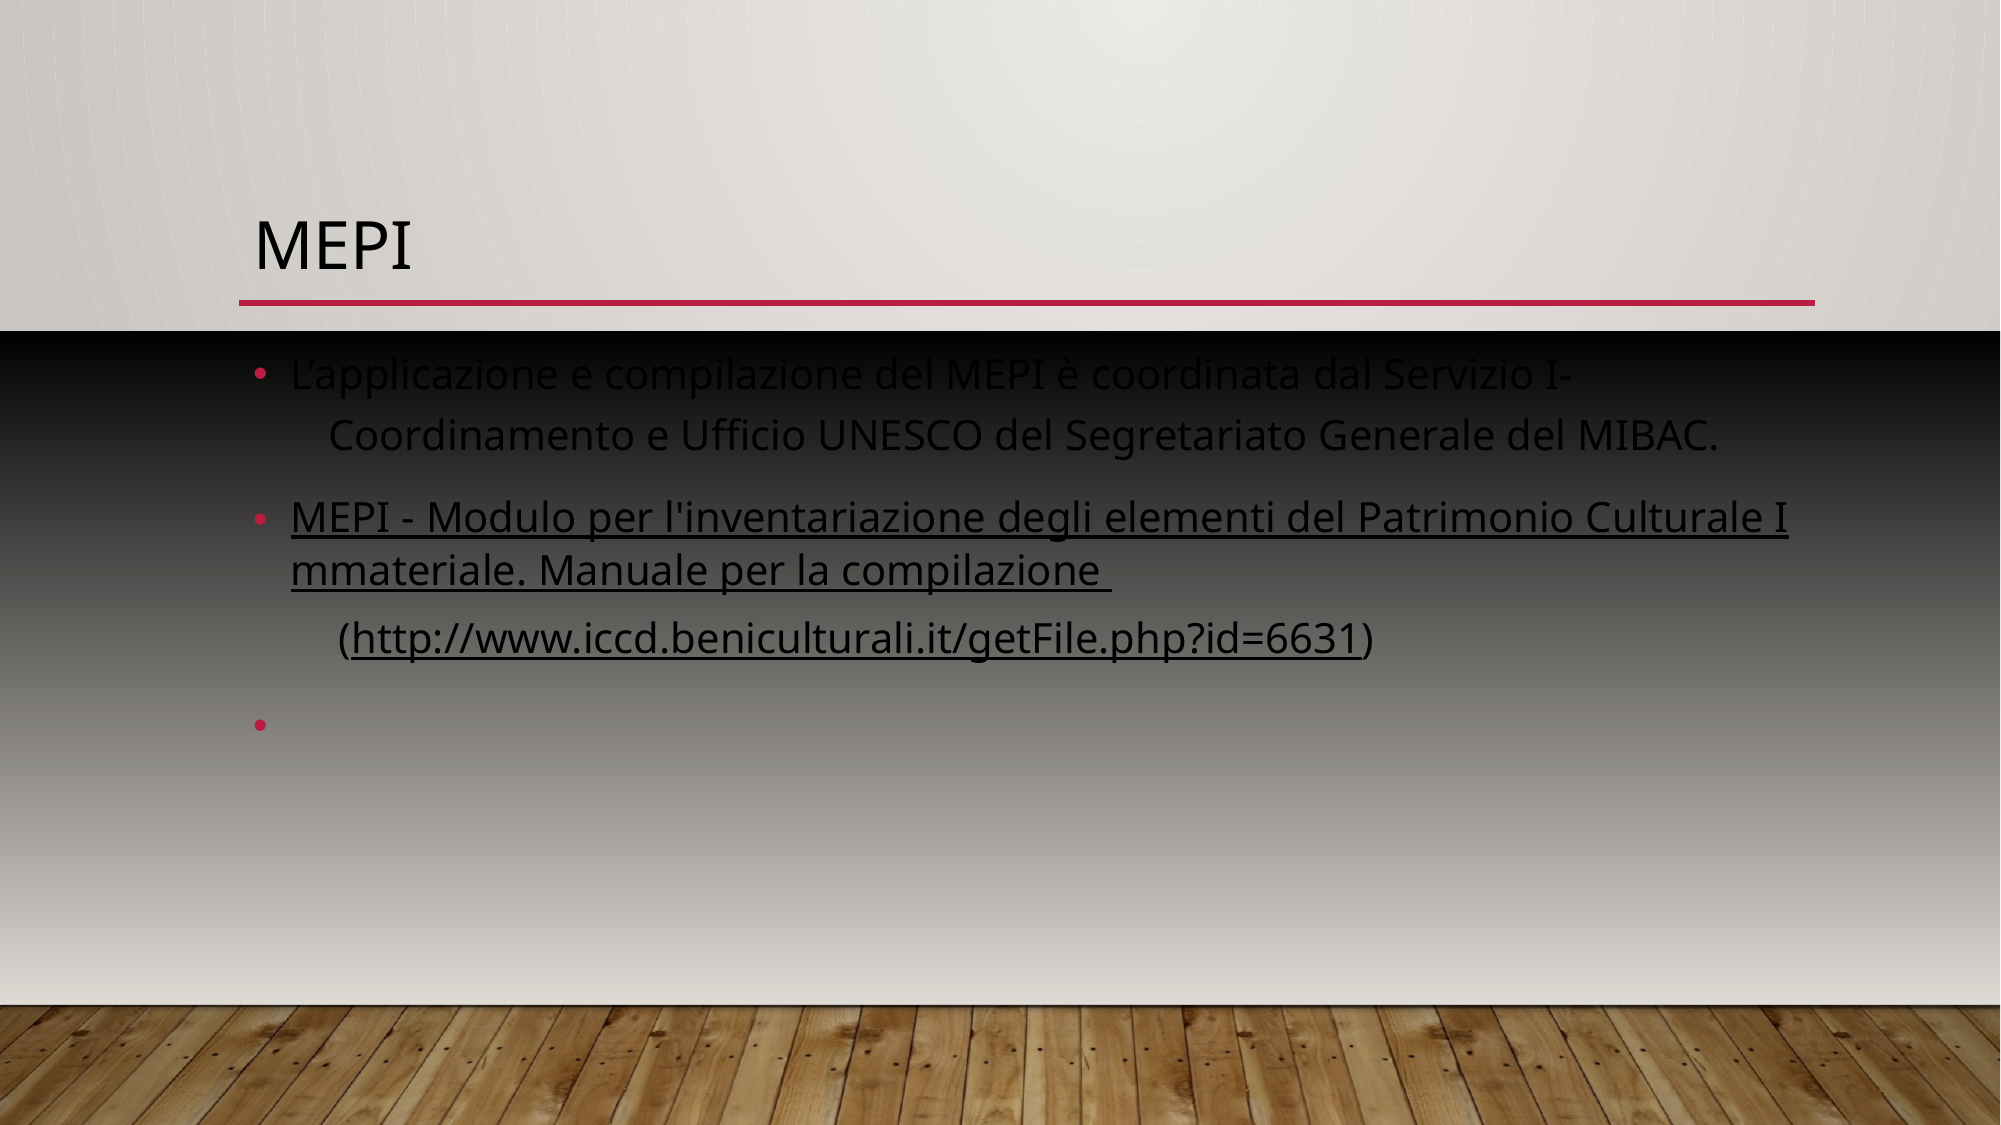

# mepi
L’applicazione e compilazione del MEPI è coordinata dal Servizio I- Coordinamento e Ufficio UNESCO del Segretariato Generale del MIBAC.
MEPI - Modulo per l'inventariazione degli elementi del Patrimonio Culturale Immateriale. Manuale per la compilazione  (http://www.iccd.beniculturali.it/getFile.php?id=6631)